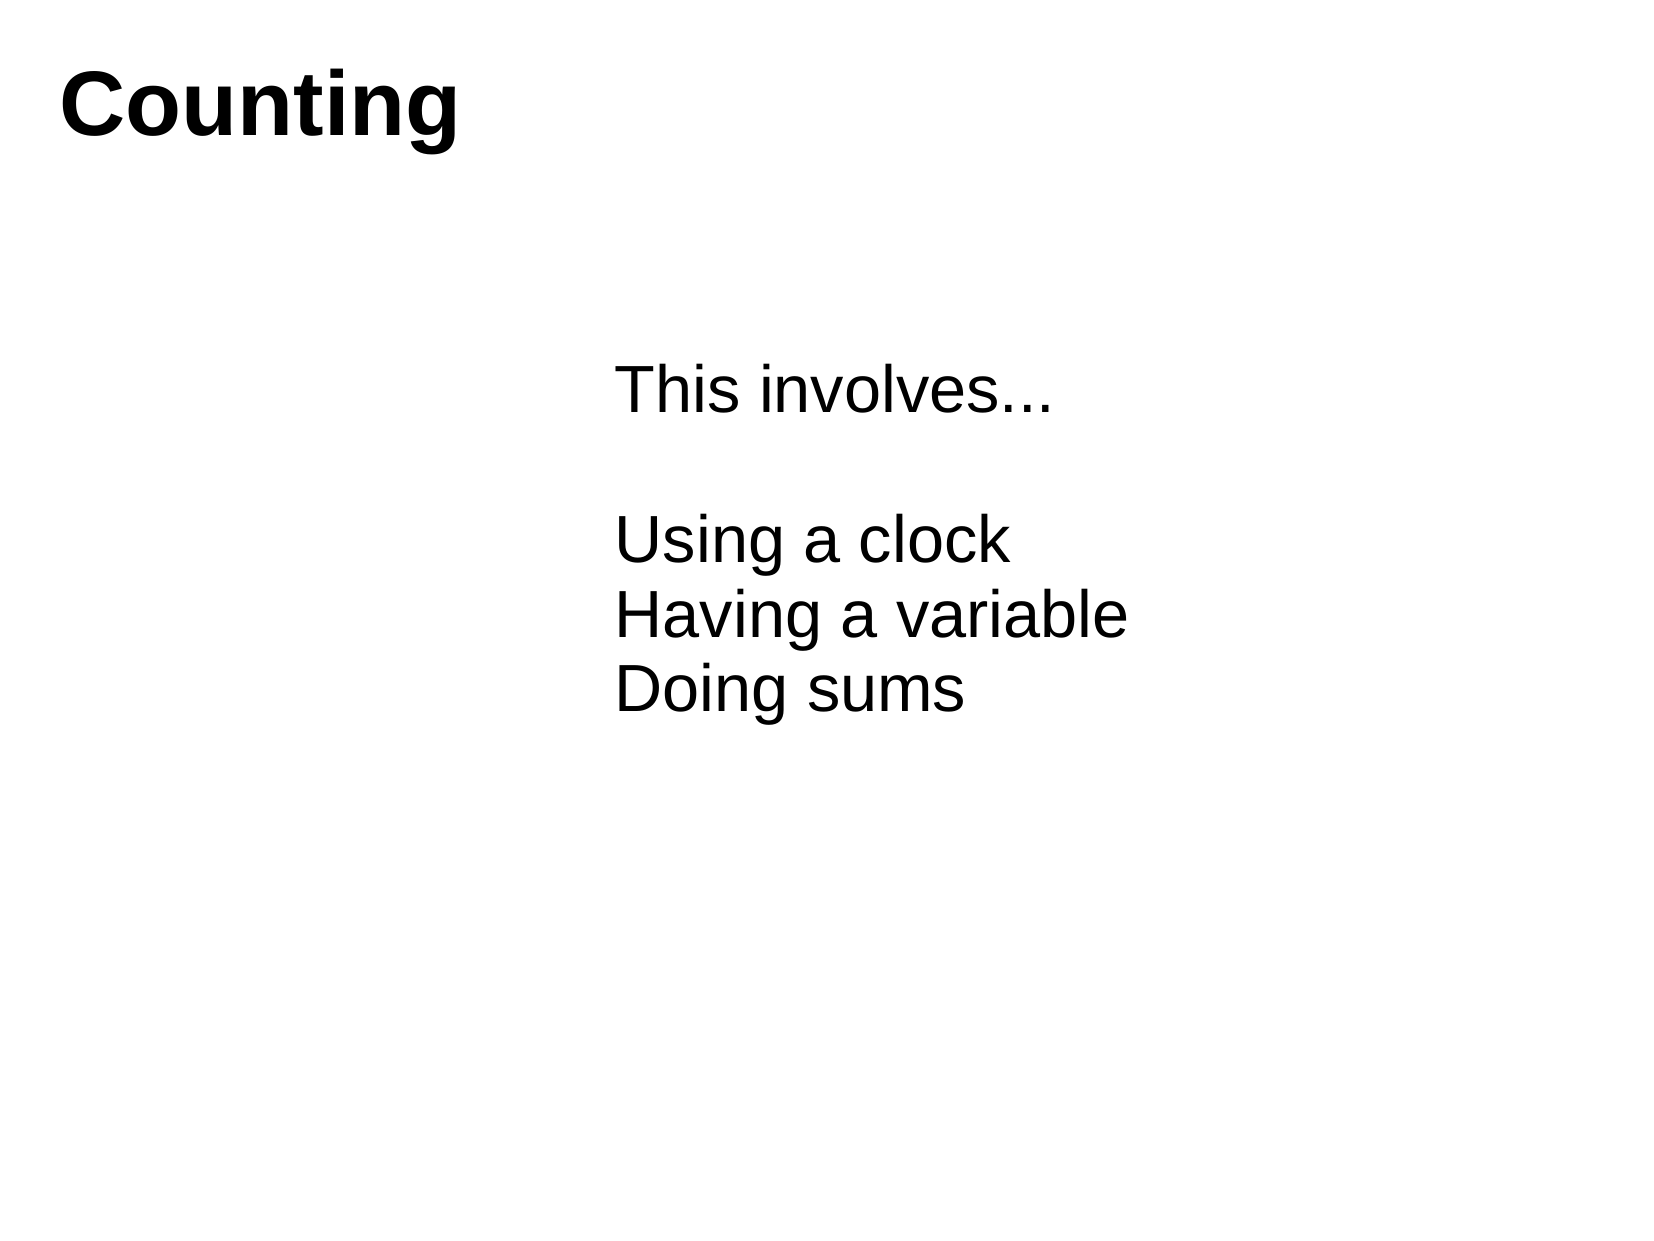

Counting
This involves...
Using a clock
Having a variable
Doing sums